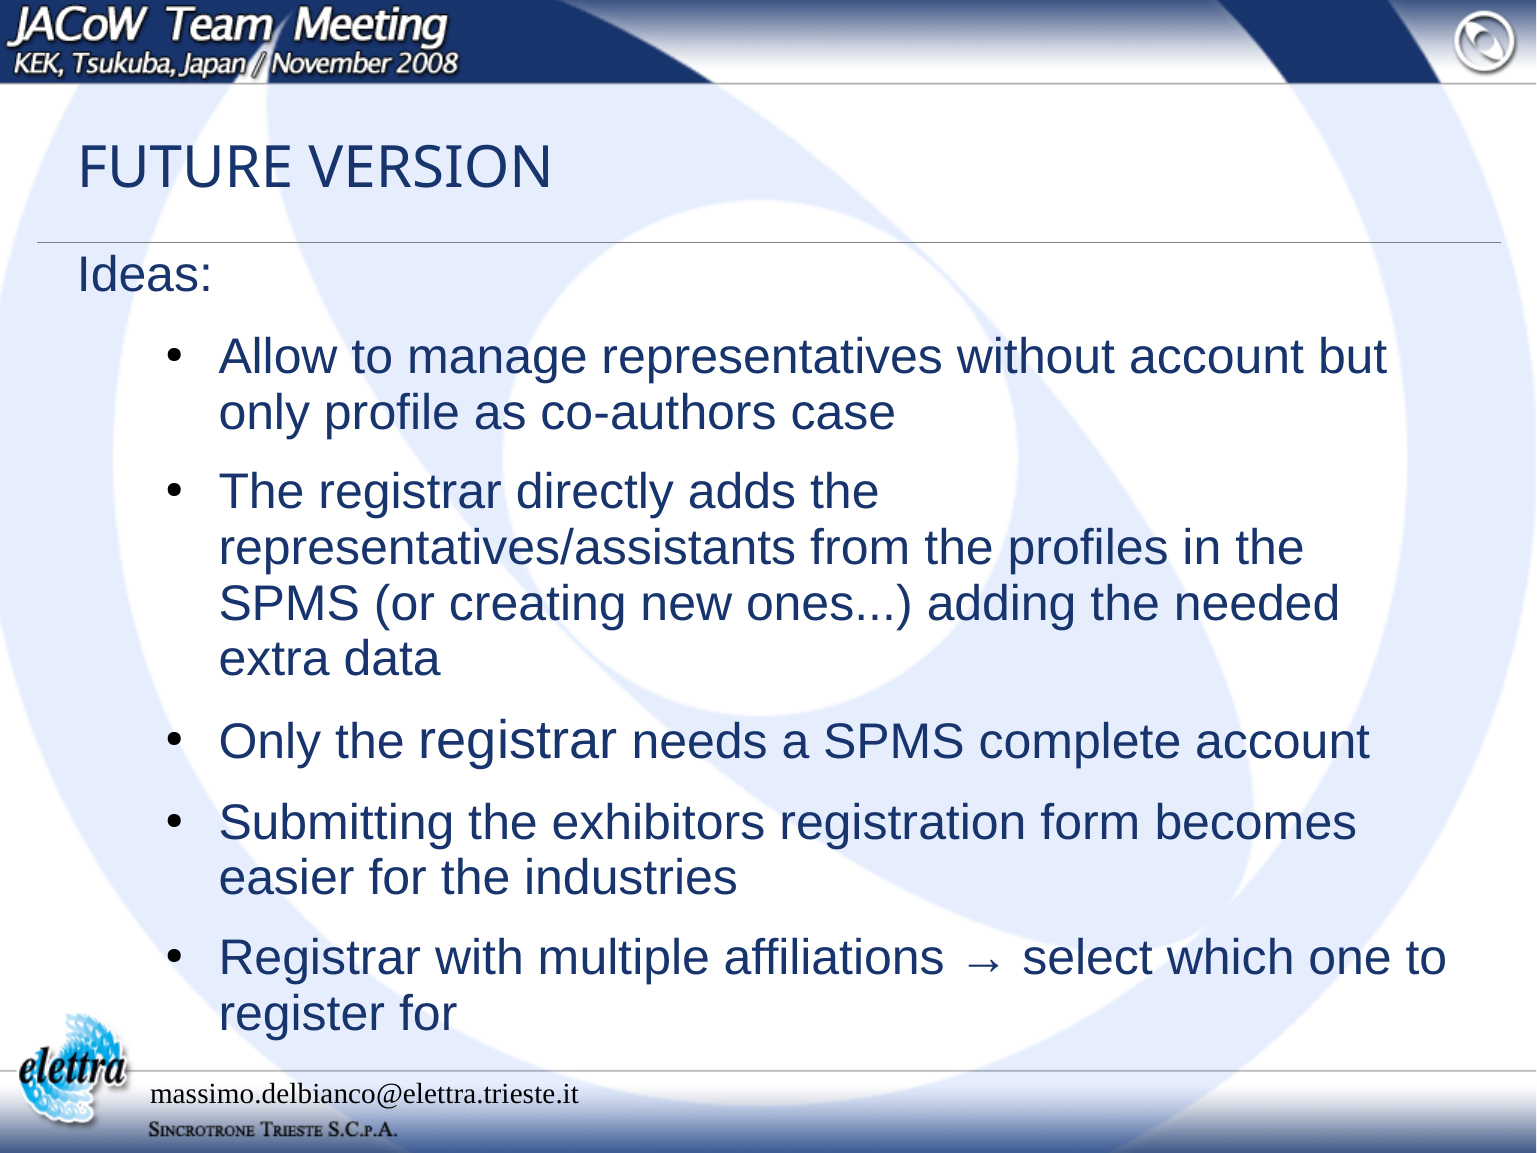

# FUTURE VERSION
Ideas:
Allow to manage representatives without account but only profile as co-authors case
The registrar directly adds the representatives/assistants from the profiles in the SPMS (or creating new ones...) adding the needed extra data
Only the registrar needs a SPMS complete account
Submitting the exhibitors registration form becomes easier for the industries
Registrar with multiple affiliations → select which one to register for